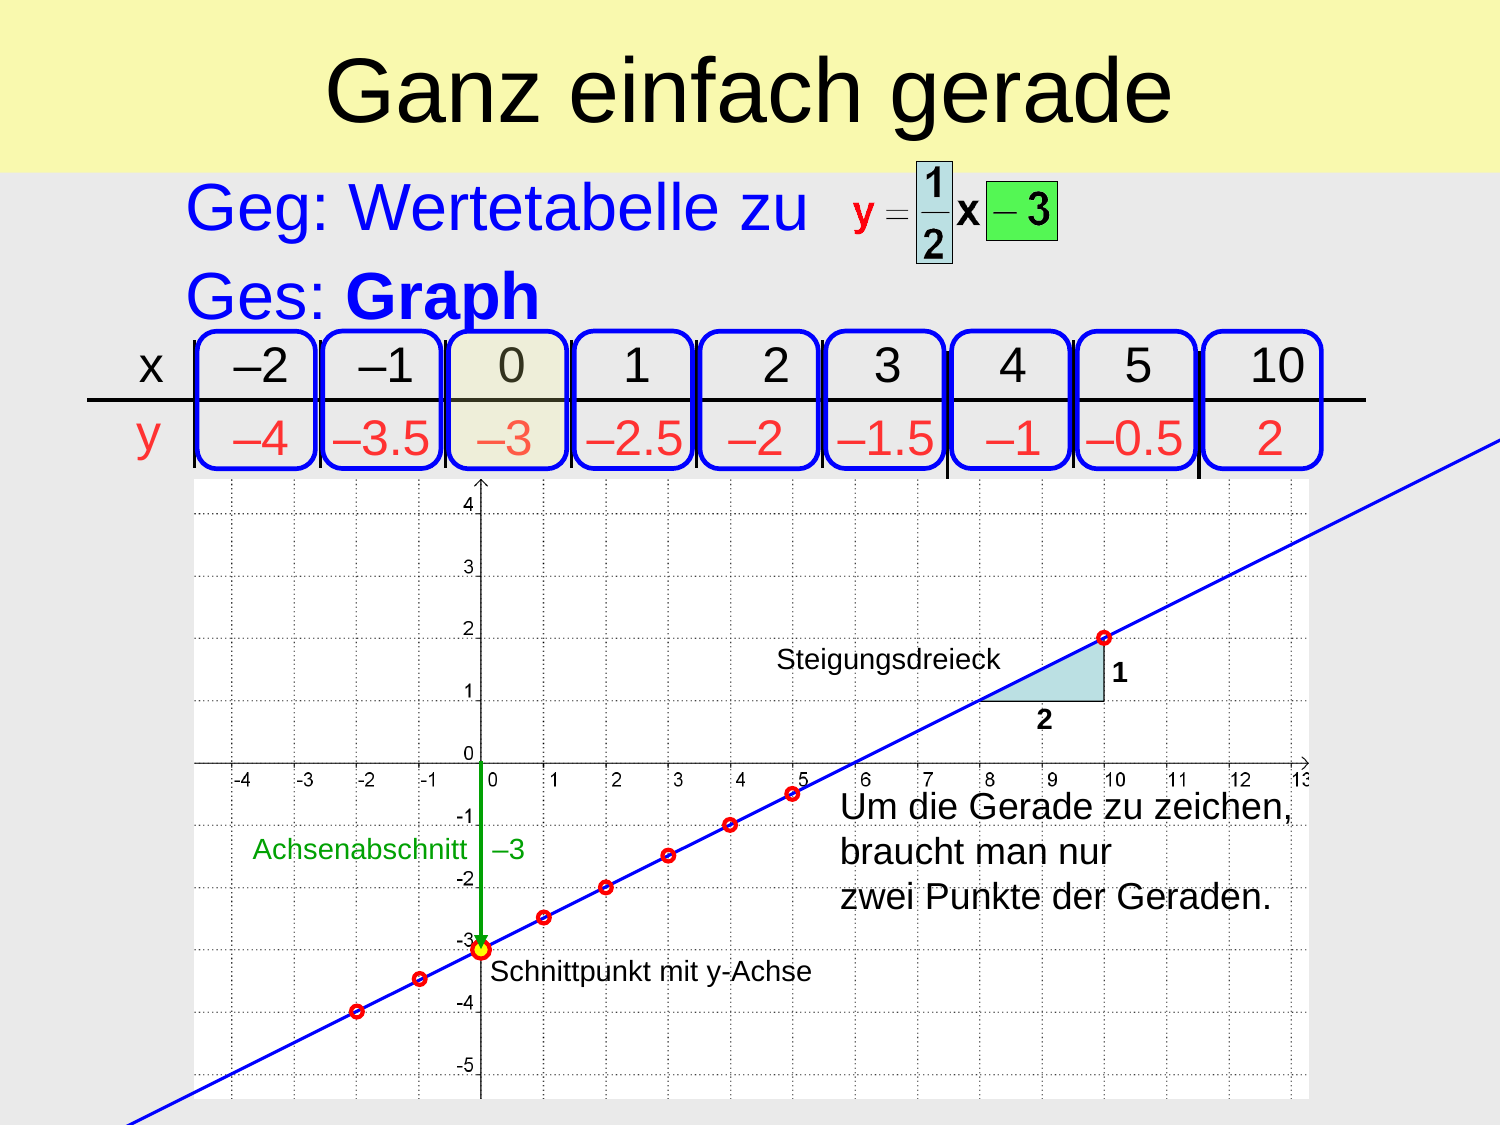

# Geg: Wertetabelle zu
Ges: Graph
x –2 –1 0 1 2 3 4 5 10
y
–4
–3.5
–3
–2.5
–2
–1.5
–1
–0.5
2
Steigungsdreieck
1
2
Um die Gerade zu zeichen,
braucht man nur
zwei Punkte der Geraden.
Achsenabschnitt –3
Schnittpunkt mit y-Achse